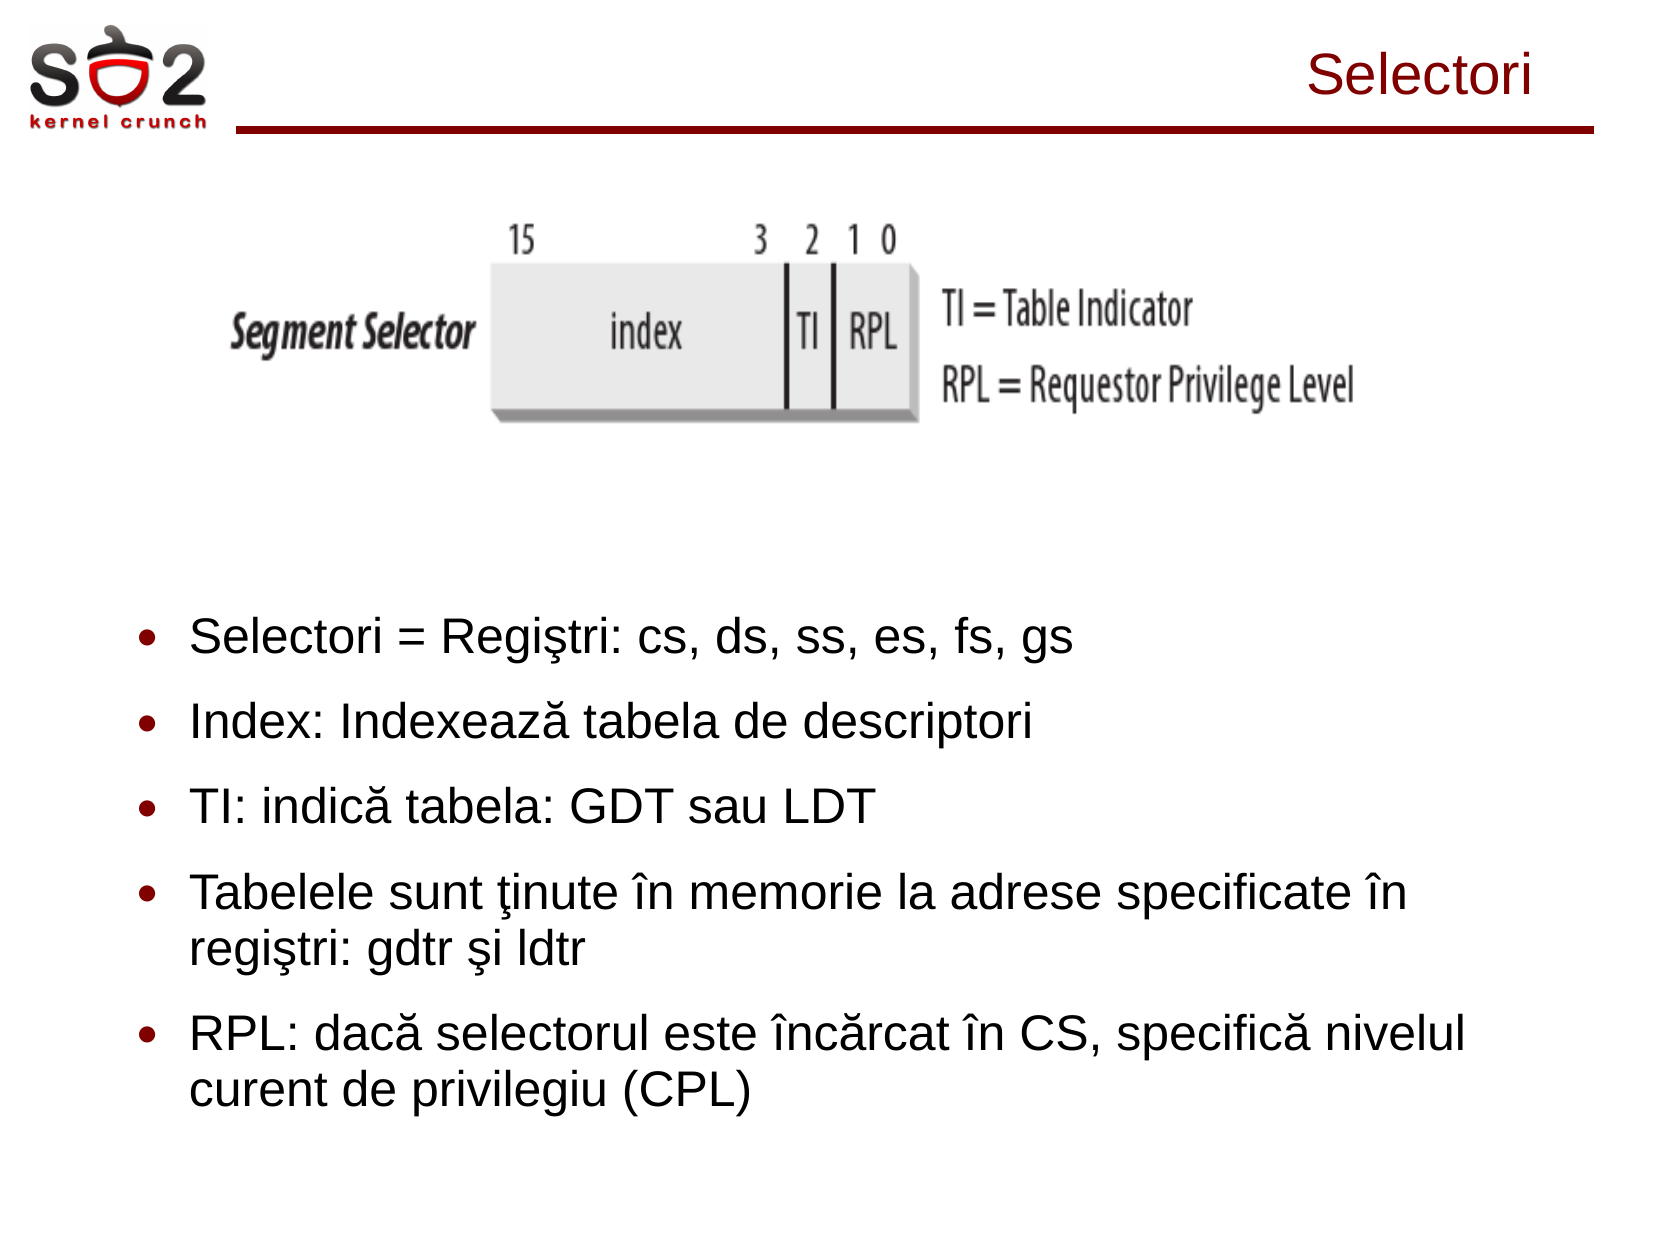

# Selectori
Selectori = Regiştri: cs, ds, ss, es, fs, gs
Index: Indexează tabela de descriptori
TI: indică tabela: GDT sau LDT
Tabelele sunt ţinute în memorie la adrese specificate în regiştri: gdtr şi ldtr
RPL: dacă selectorul este încărcat în CS, specifică nivelul curent de privilegiu (CPL)